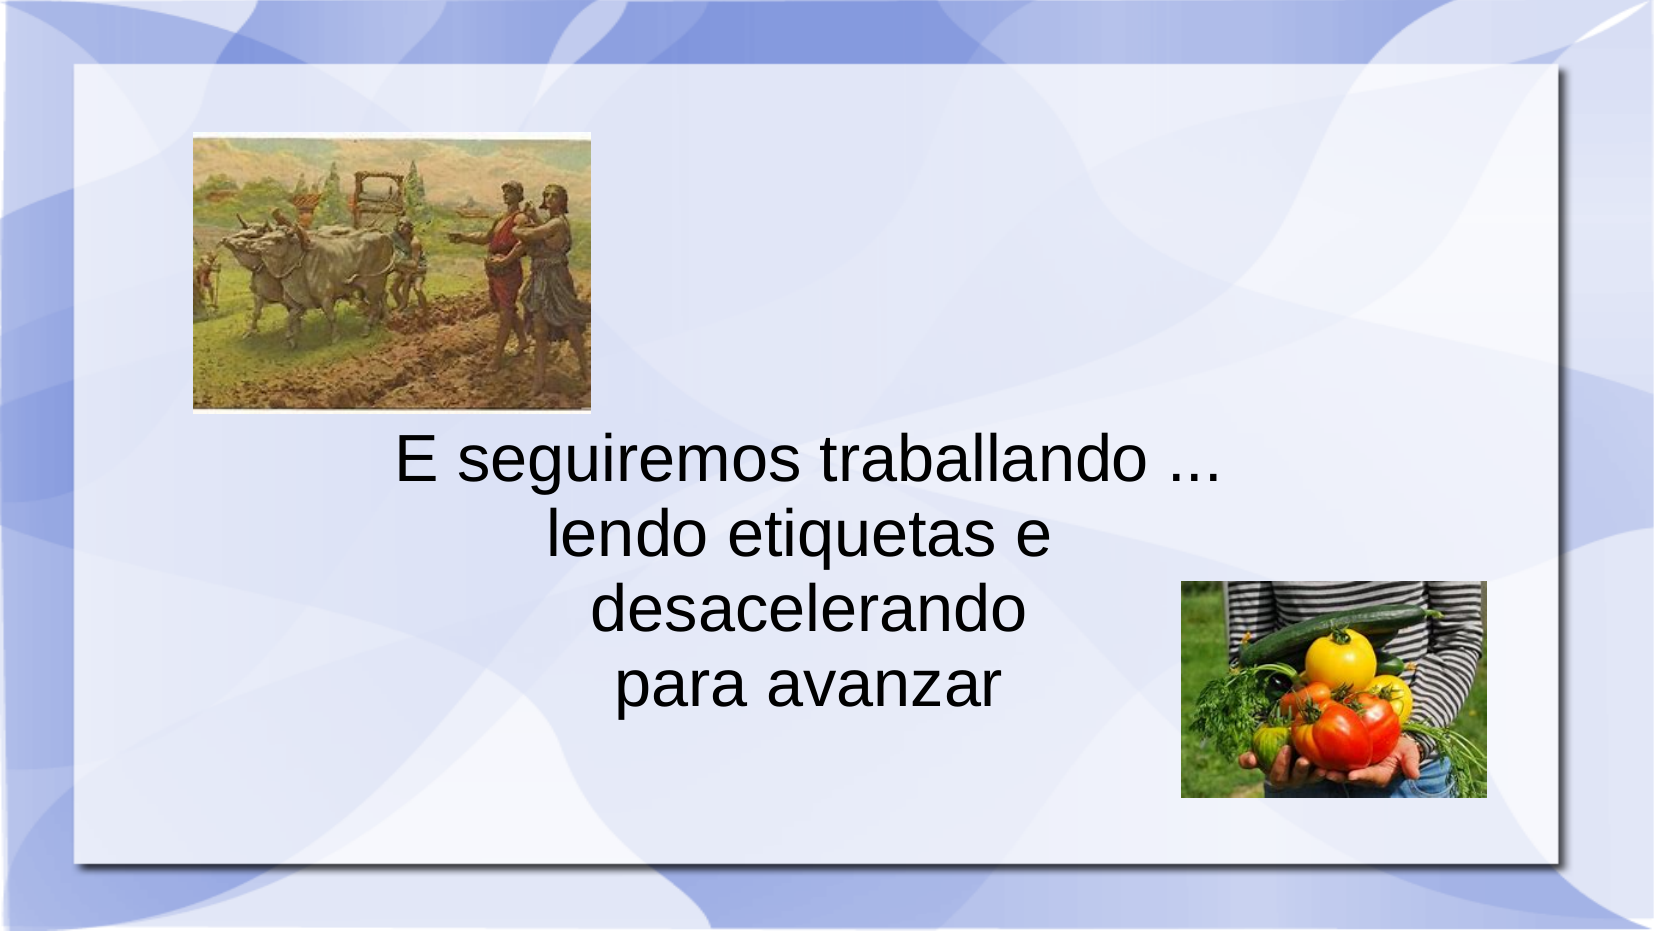

# E seguiremos traballando ...
lendo etiquetas e
desacelerando
para avanzar